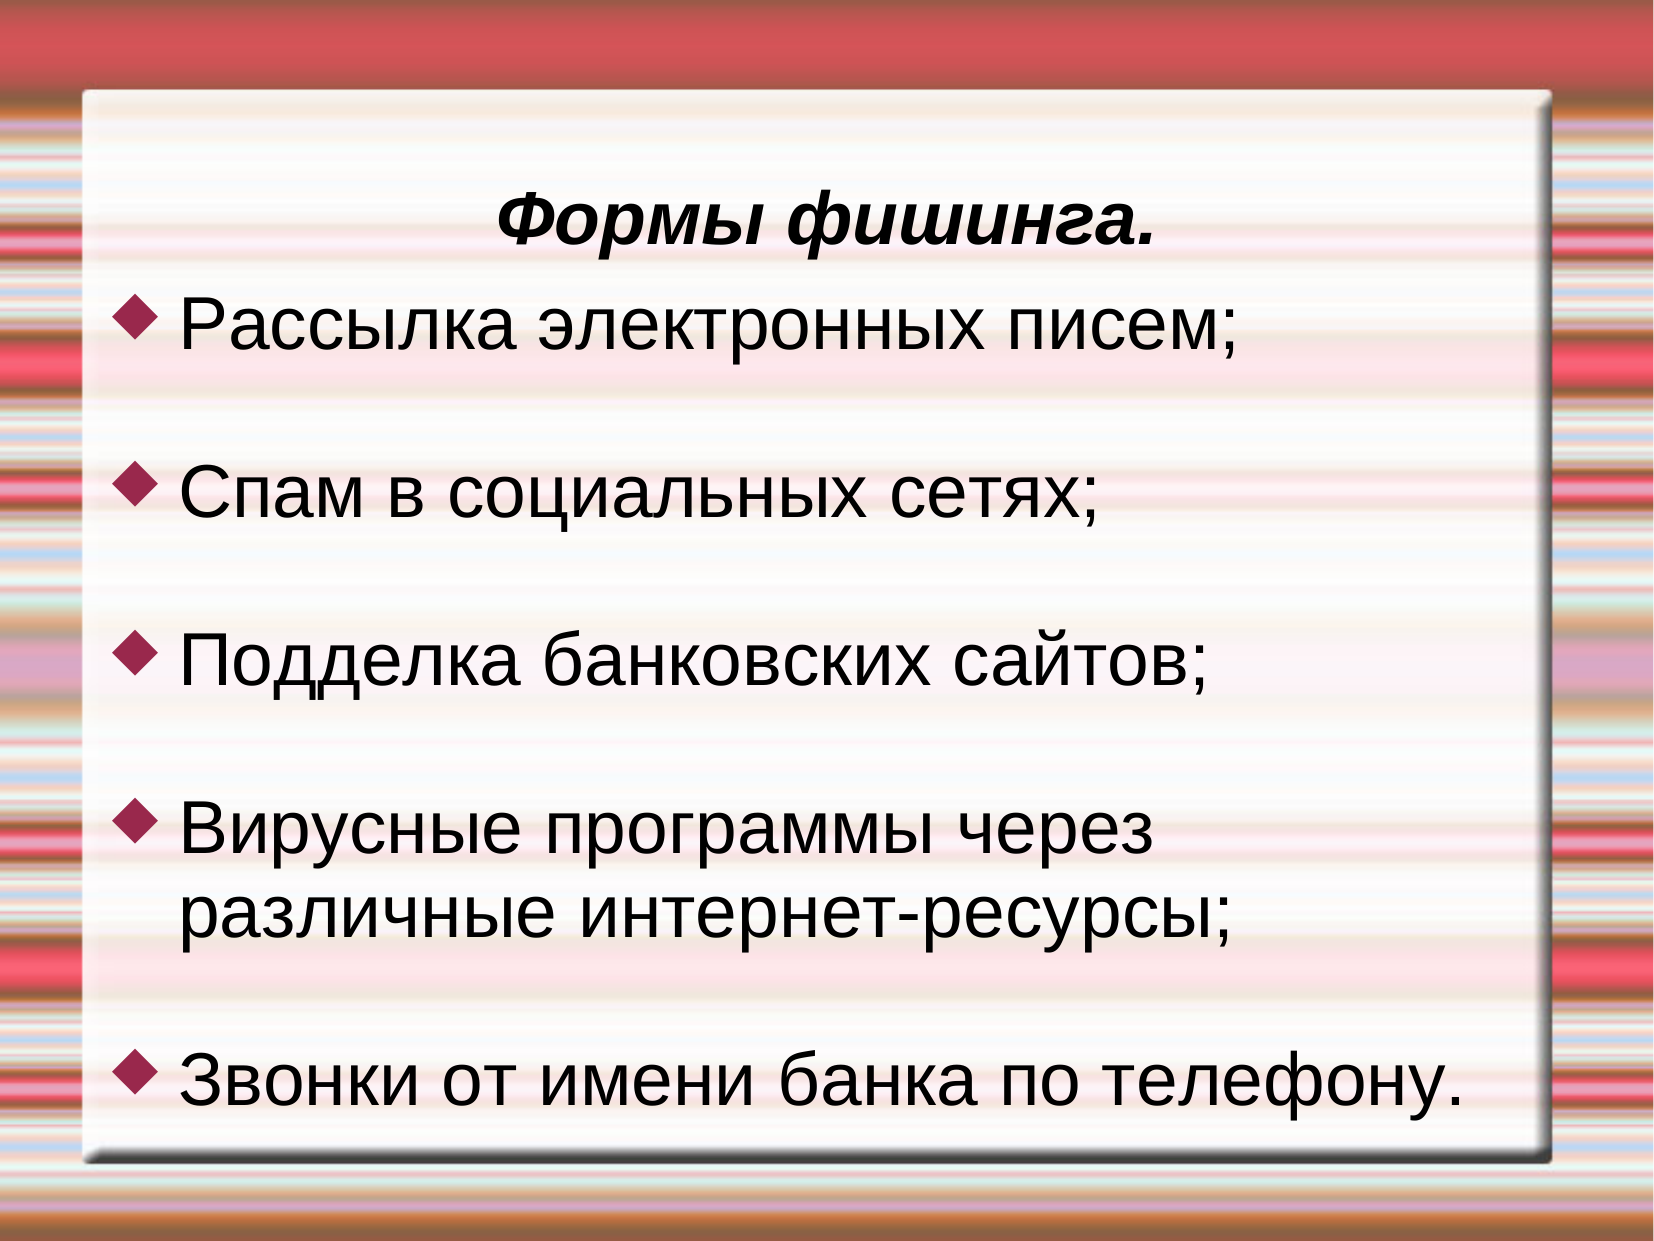

# Формы фишинга.
Рассылка электронных писем;
Спам в социальных сетях;
Подделка банковских сайтов;
Вирусные программы через различные интернет-ресурсы;
Звонки от имени банка по телефону.